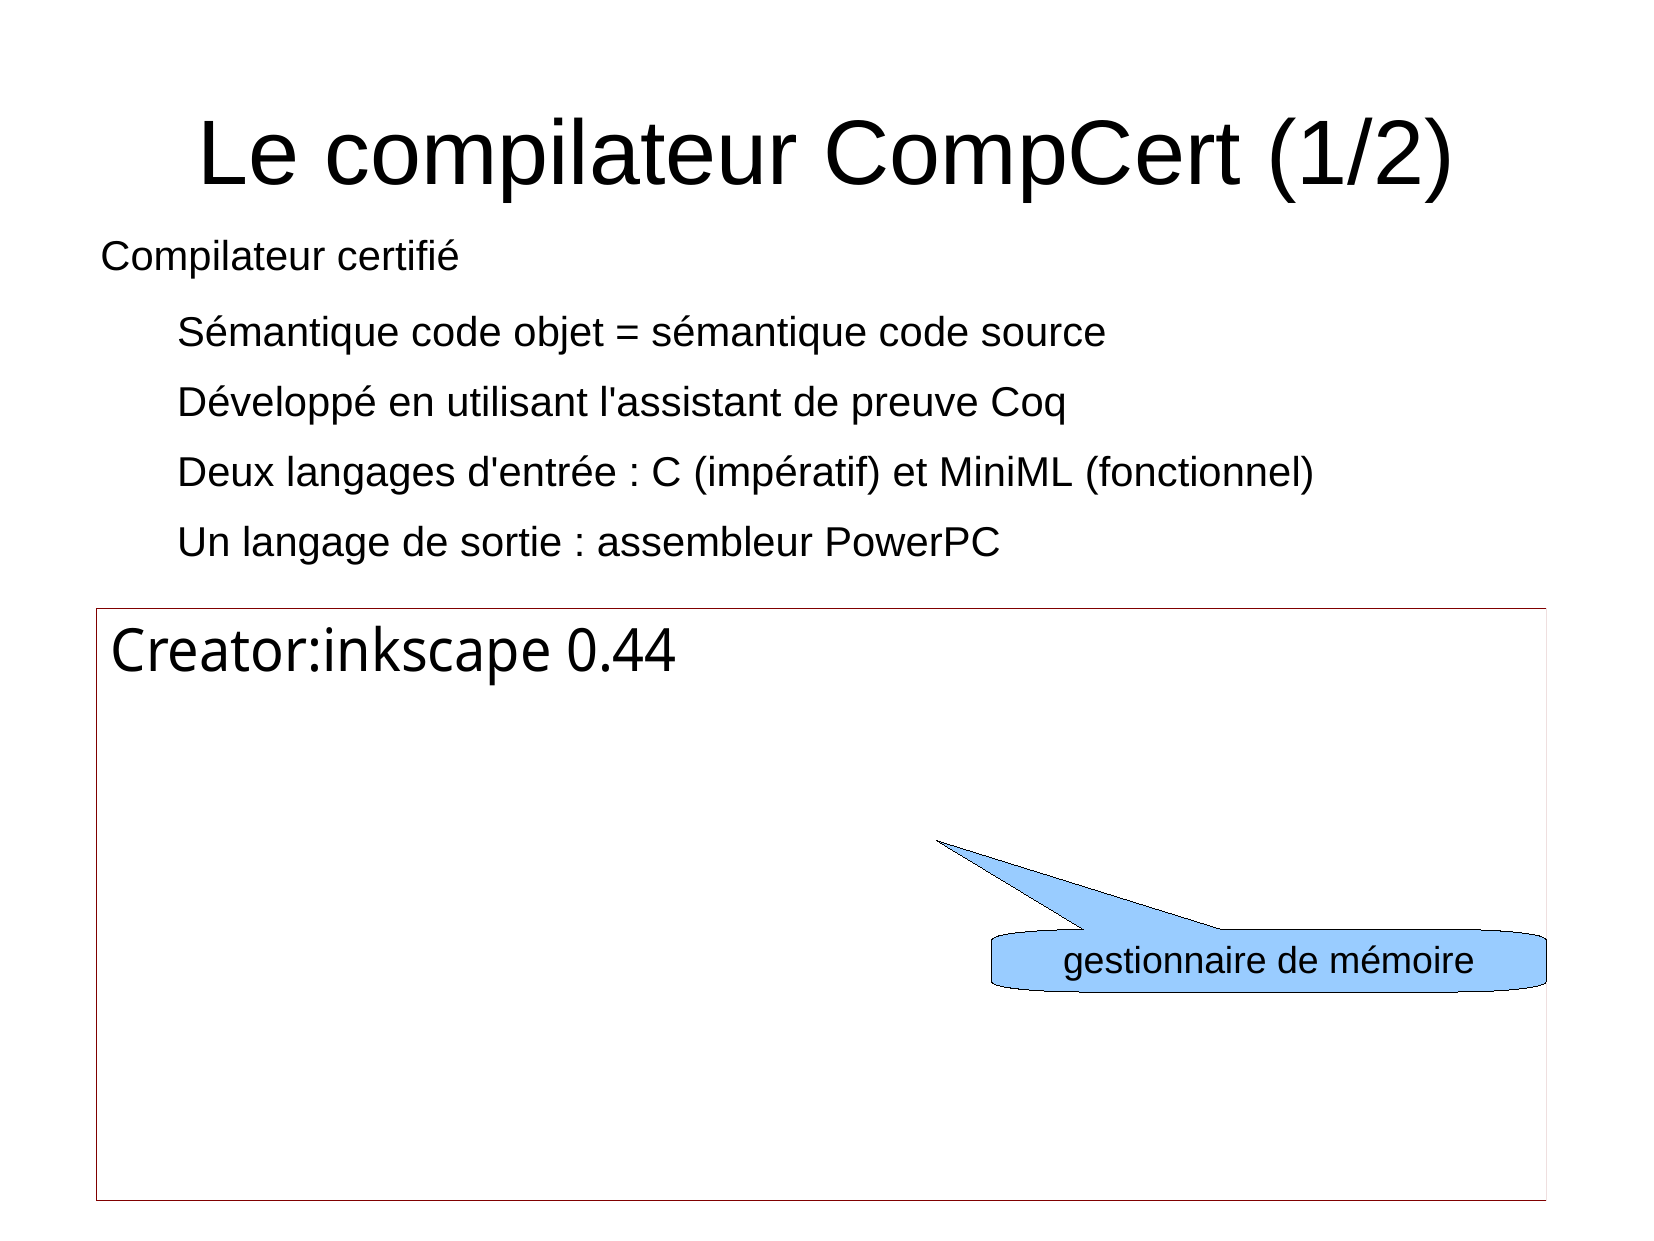

# Le compilateur CompCert (1/2)
Compilateur certifié
Sémantique code objet = sémantique code source
Développé en utilisant l'assistant de preuve Coq
Deux langages d'entrée : C (impératif) et MiniML (fonctionnel)
Un langage de sortie : assembleur PowerPC
gestionnaire de mémoire